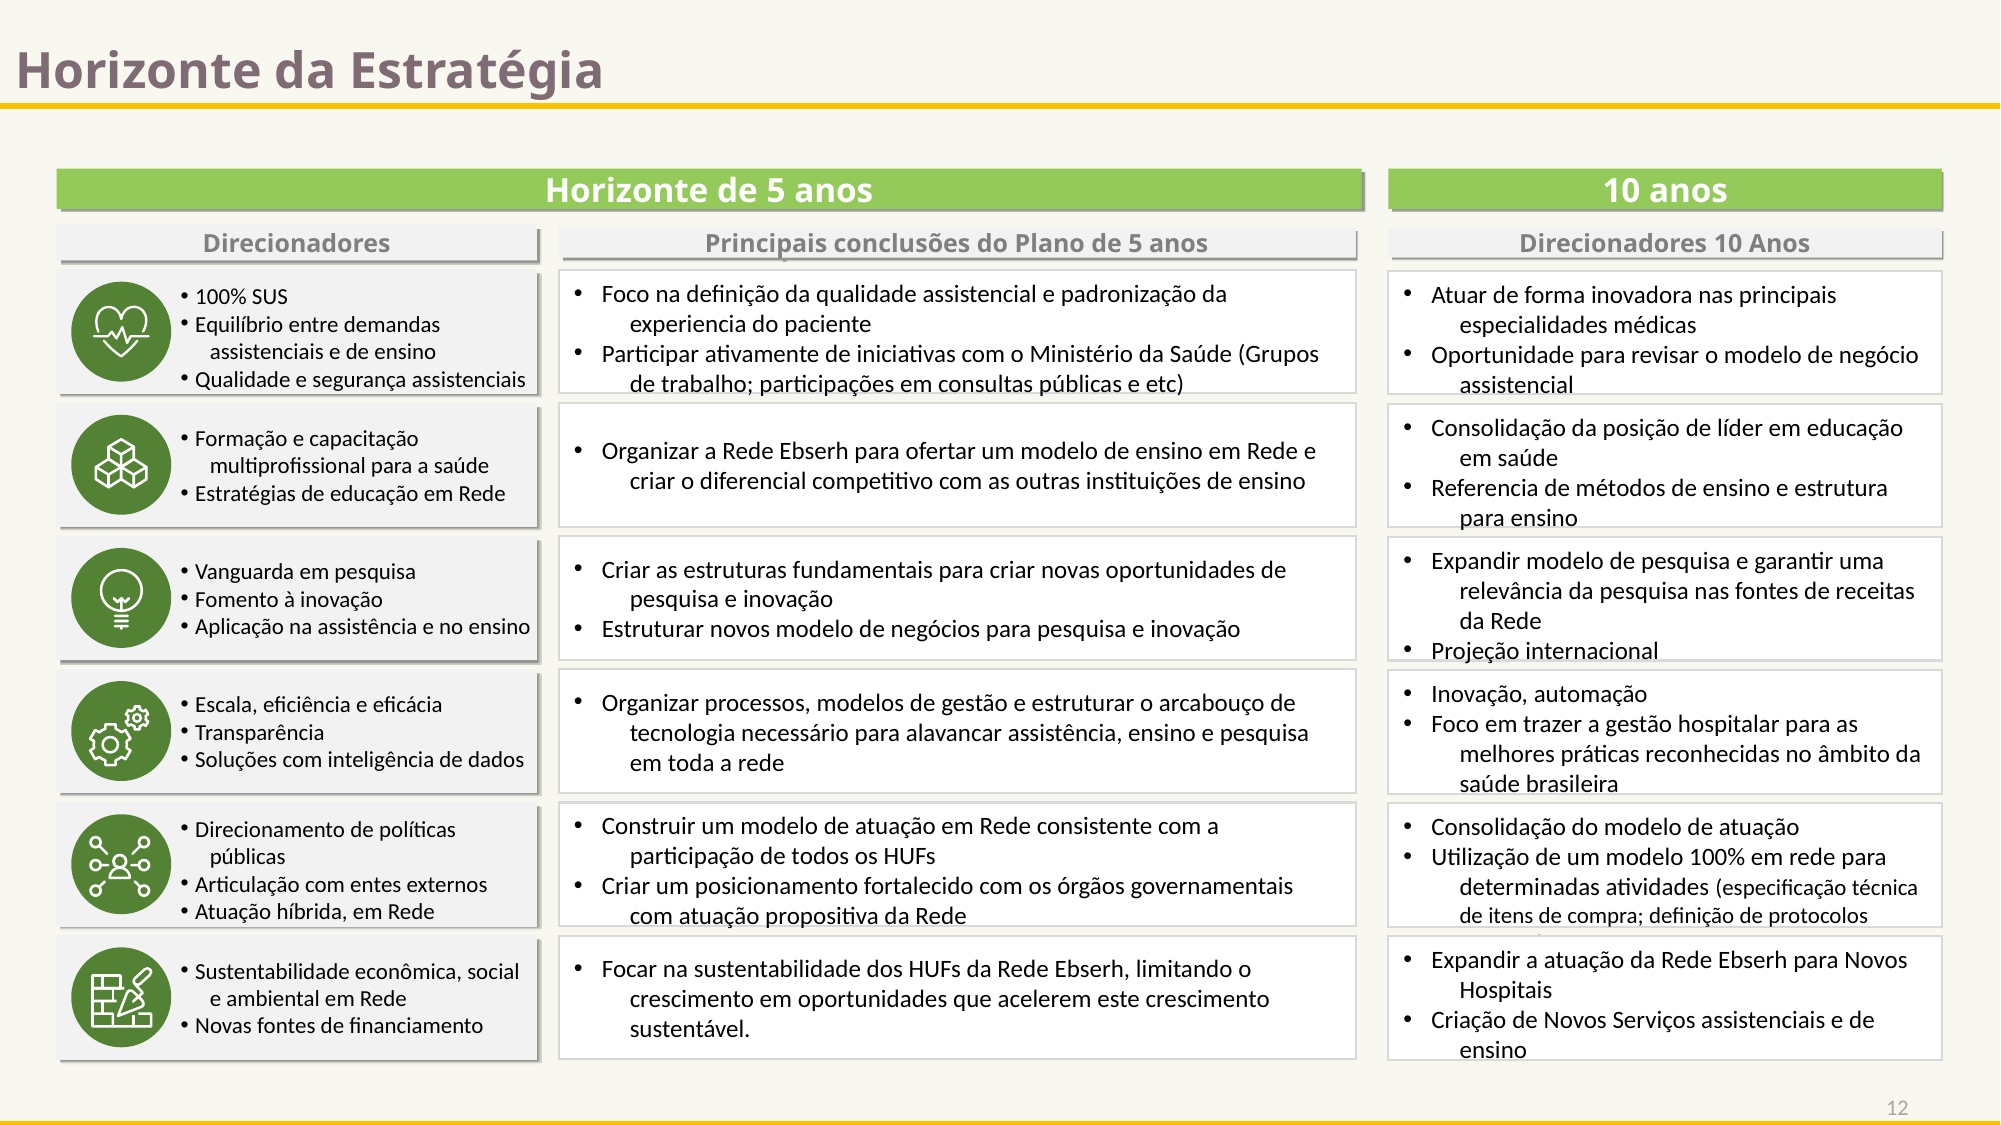

Horizonte da Estratégia
Horizonte de 5 anos
10 anos
Direcionadores
Principais conclusões do Plano de 5 anos
Direcionadores 10 Anos
100% SUS
Equilíbrio entre demandas assistenciais e de ensino
Qualidade e segurança assistenciais
Foco na definição da qualidade assistencial e padronização da experiencia do paciente
Participar ativamente de iniciativas com o Ministério da Saúde (Grupos de trabalho; participações em consultas públicas e etc)
Atuar de forma inovadora nas principais especialidades médicas
Oportunidade para revisar o modelo de negócio assistencial
Formação e capacitação multiprofissional para a saúde
Estratégias de educação em Rede
Organizar a Rede Ebserh para ofertar um modelo de ensino em Rede e criar o diferencial competitivo com as outras instituições de ensino
Consolidação da posição de líder em educação em saúde
Referencia de métodos de ensino e estrutura para ensino
Vanguarda em pesquisa
Fomento à inovação
Aplicação na assistência e no ensino
Criar as estruturas fundamentais para criar novas oportunidades de pesquisa e inovação
Estruturar novos modelo de negócios para pesquisa e inovação
Expandir modelo de pesquisa e garantir uma relevância da pesquisa nas fontes de receitas da Rede
Projeção internacional
Escala, eficiência e eficácia
Transparência
Soluções com inteligência de dados
Organizar processos, modelos de gestão e estruturar o arcabouço de tecnologia necessário para alavancar assistência, ensino e pesquisa em toda a rede
Inovação, automação
Foco em trazer a gestão hospitalar para as melhores práticas reconhecidas no âmbito da saúde brasileira
Direcionamento de políticas públicas
Articulação com entes externos
Atuação híbrida, em Rede
Construir um modelo de atuação em Rede consistente com a participação de todos os HUFs
Criar um posicionamento fortalecido com os órgãos governamentais com atuação propositiva da Rede
Consolidação do modelo de atuação
Utilização de um modelo 100% em rede para determinadas atividades (especificação técnica de itens de compra; definição de protocolos médicos)
Sustentabilidade econômica, social e ambiental em Rede
Novas fontes de financiamento
Focar na sustentabilidade dos HUFs da Rede Ebserh, limitando o crescimento em oportunidades que acelerem este crescimento sustentável.
Expandir a atuação da Rede Ebserh para Novos Hospitais
Criação de Novos Serviços assistenciais e de ensino